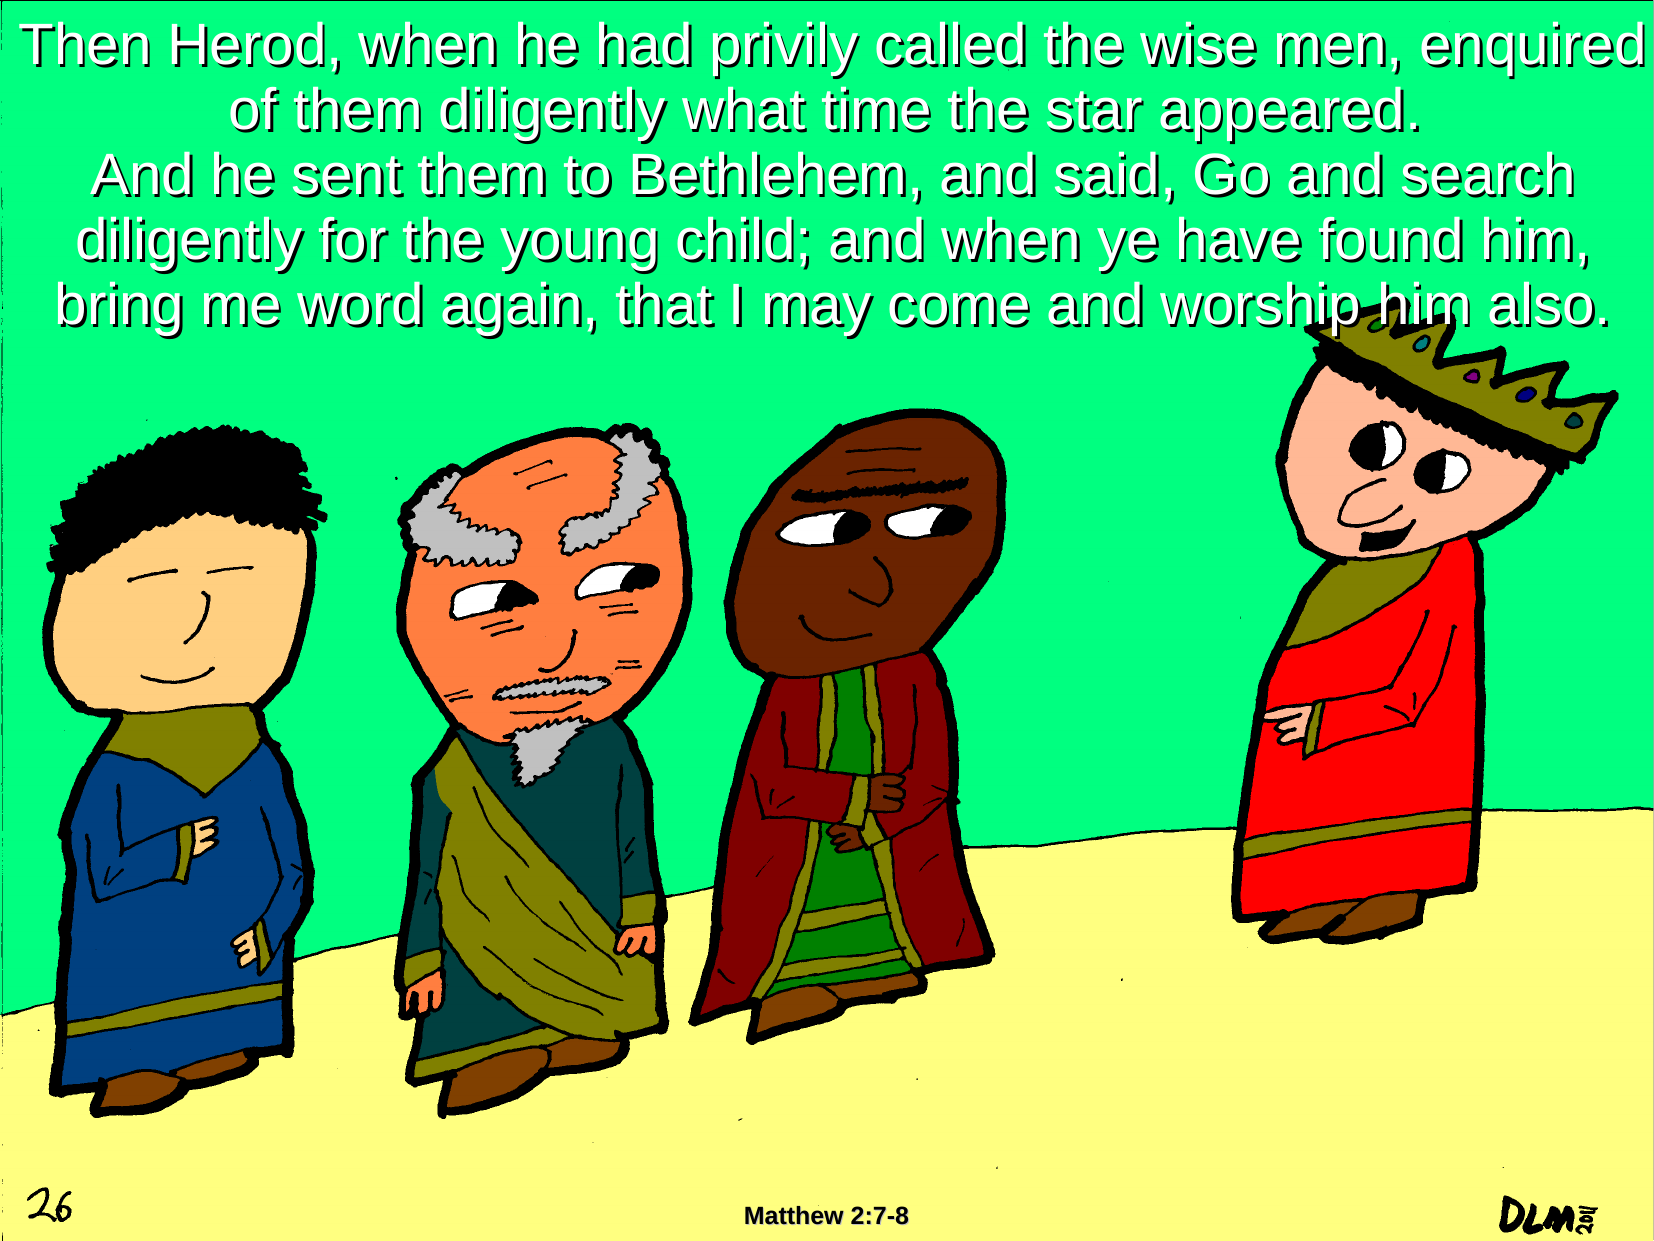

Then Herod, when he had privily called the wise men, enquired of them diligently what time the star appeared.
And he sent them to Bethlehem, and said, Go and search diligently for the young child; and when ye have found him, bring me word again, that I may come and worship him also.
Matthew 2:7-8